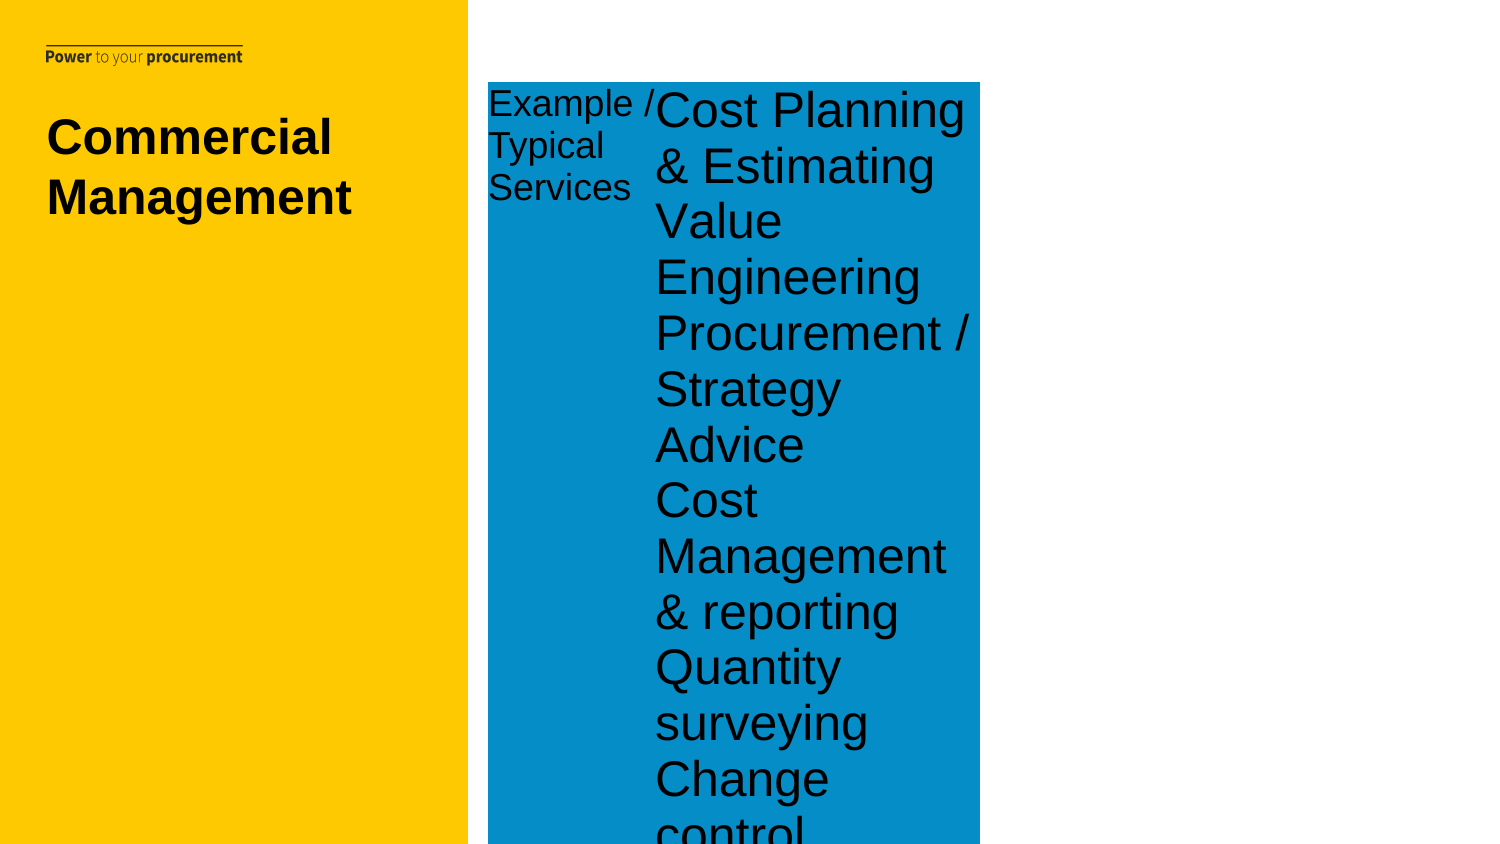

| Example / Typical Services | Cost Planning & Estimating Value Engineering Procurement / Strategy Advice Cost Management & reporting Quantity surveying Change control Risk Management |
| --- | --- |
| Number of suppliers | 15 |
| Estimated pipeline | £75m |
| Commercial Model | Median Evaluation, Time charge rates |
# Commercial Management